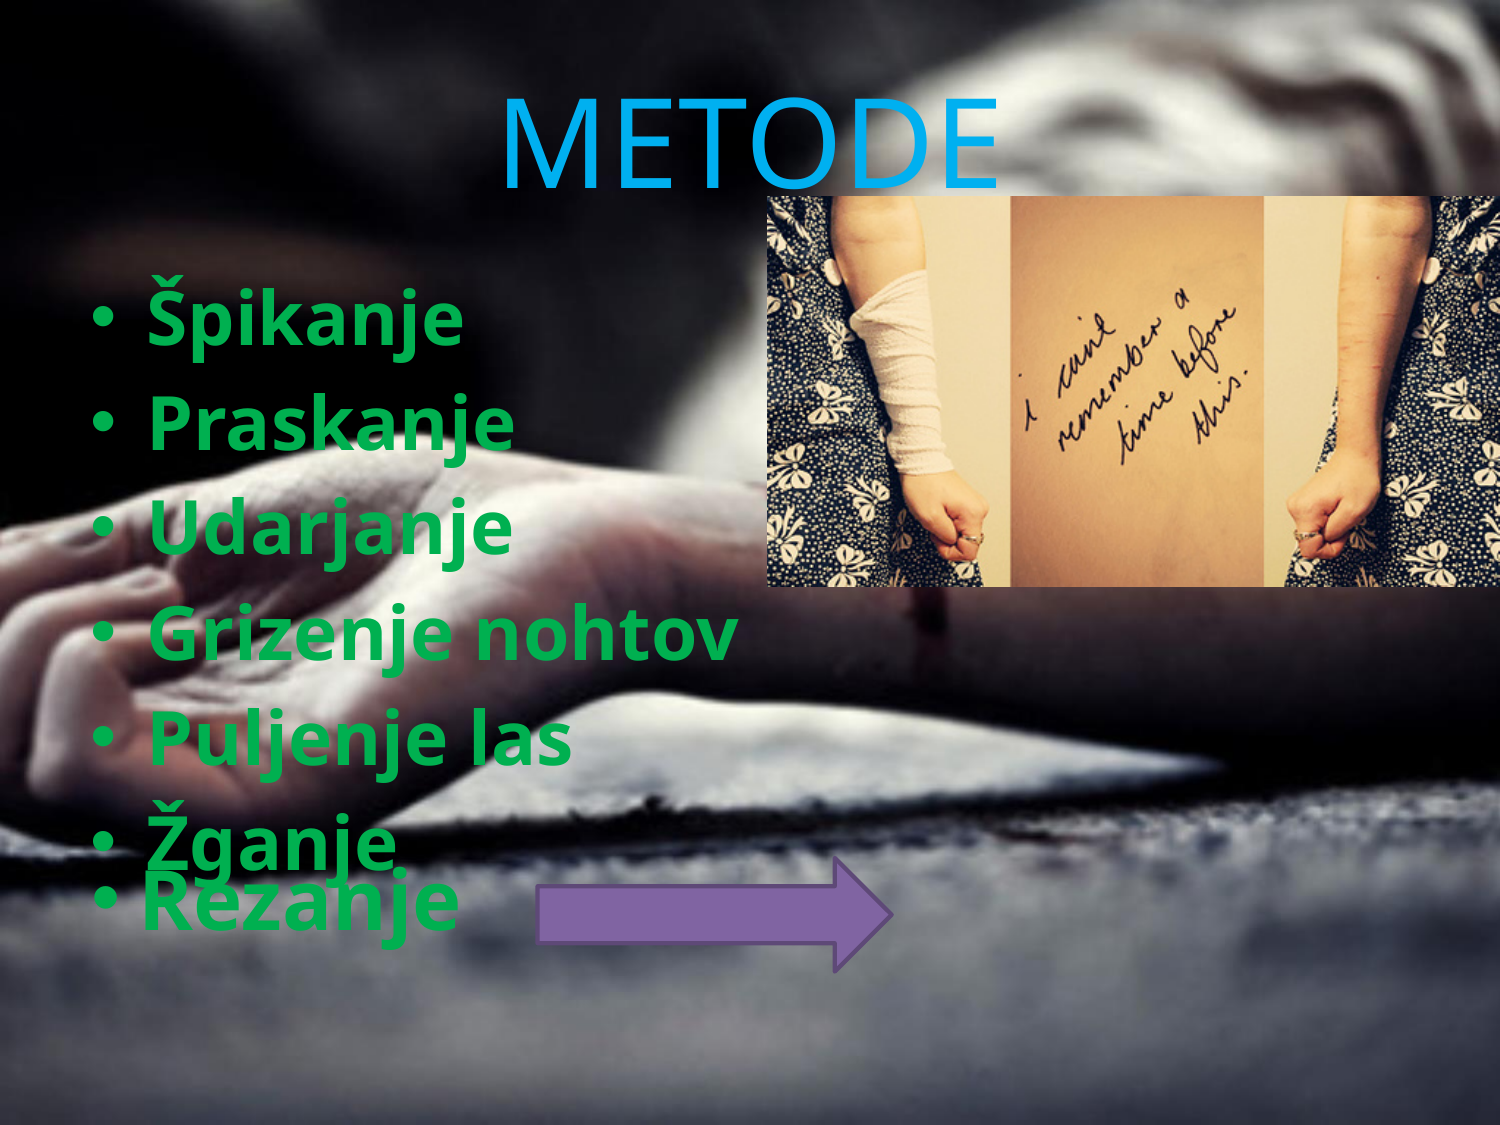

# METODE
Špikanje
Praskanje
Udarjanje
Grizenje nohtov
Puljenje las
Žganje
Rezanje